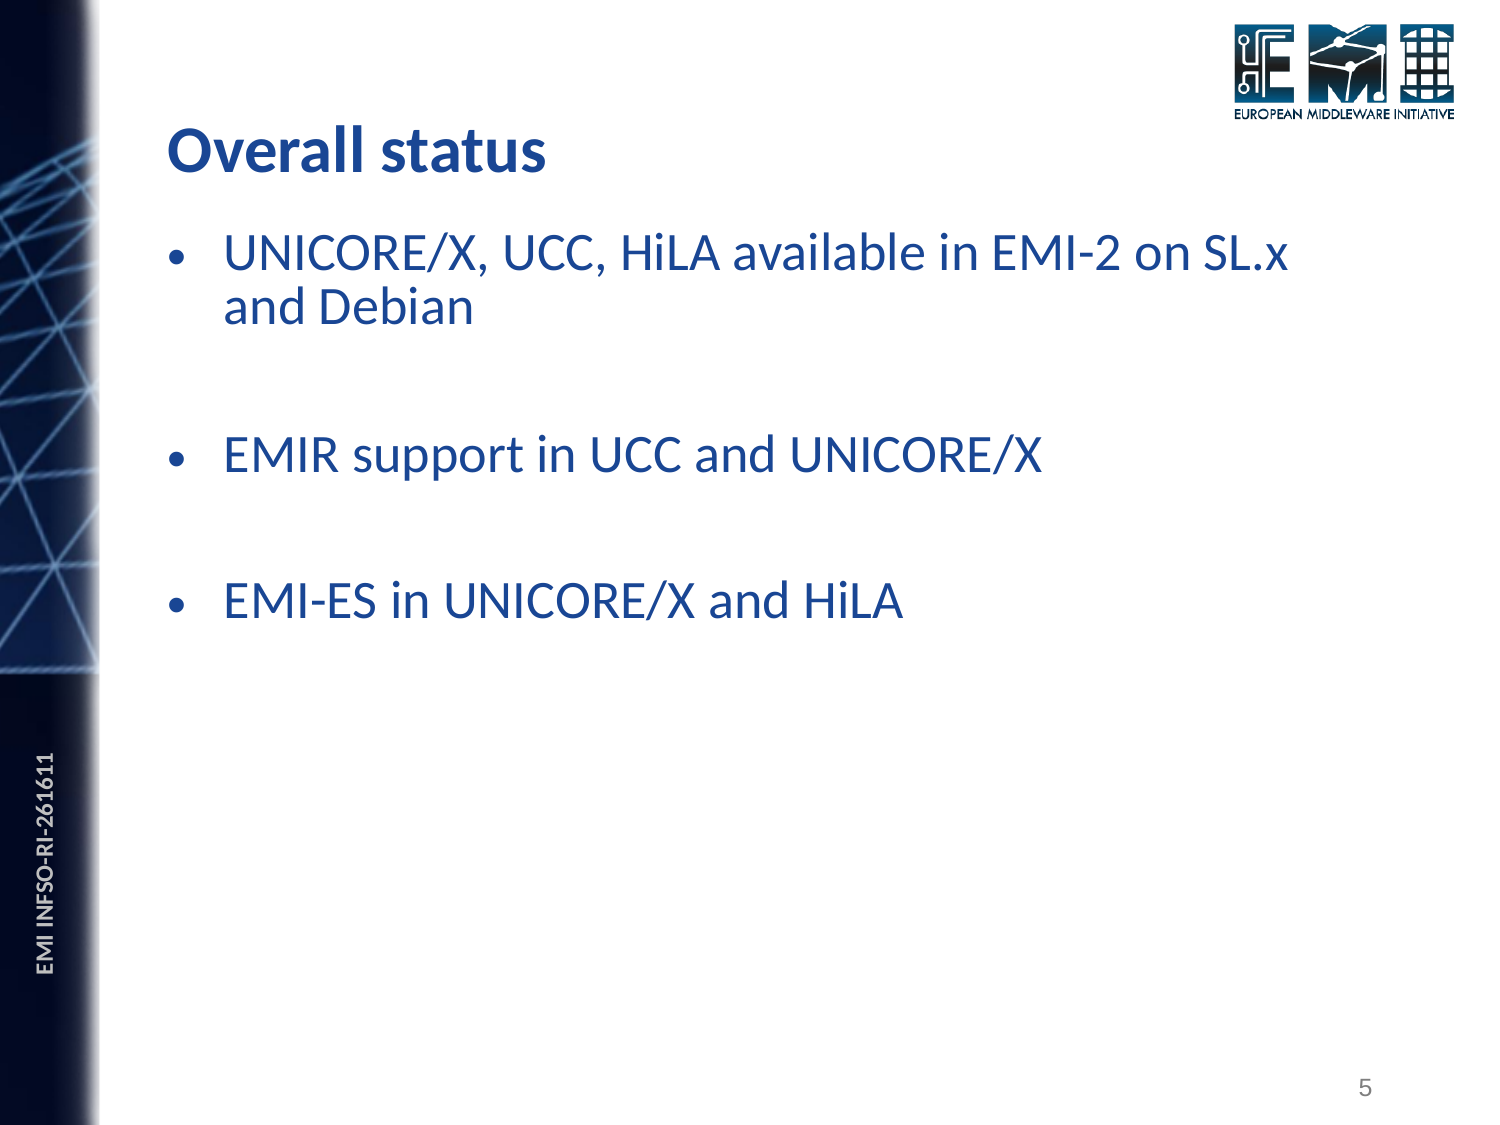

Overall status
# UNICORE/X, UCC, HiLA available in EMI-2 on SL.x and Debian
EMIR support in UCC and UNICORE/X
EMI-ES in UNICORE/X and HiLA